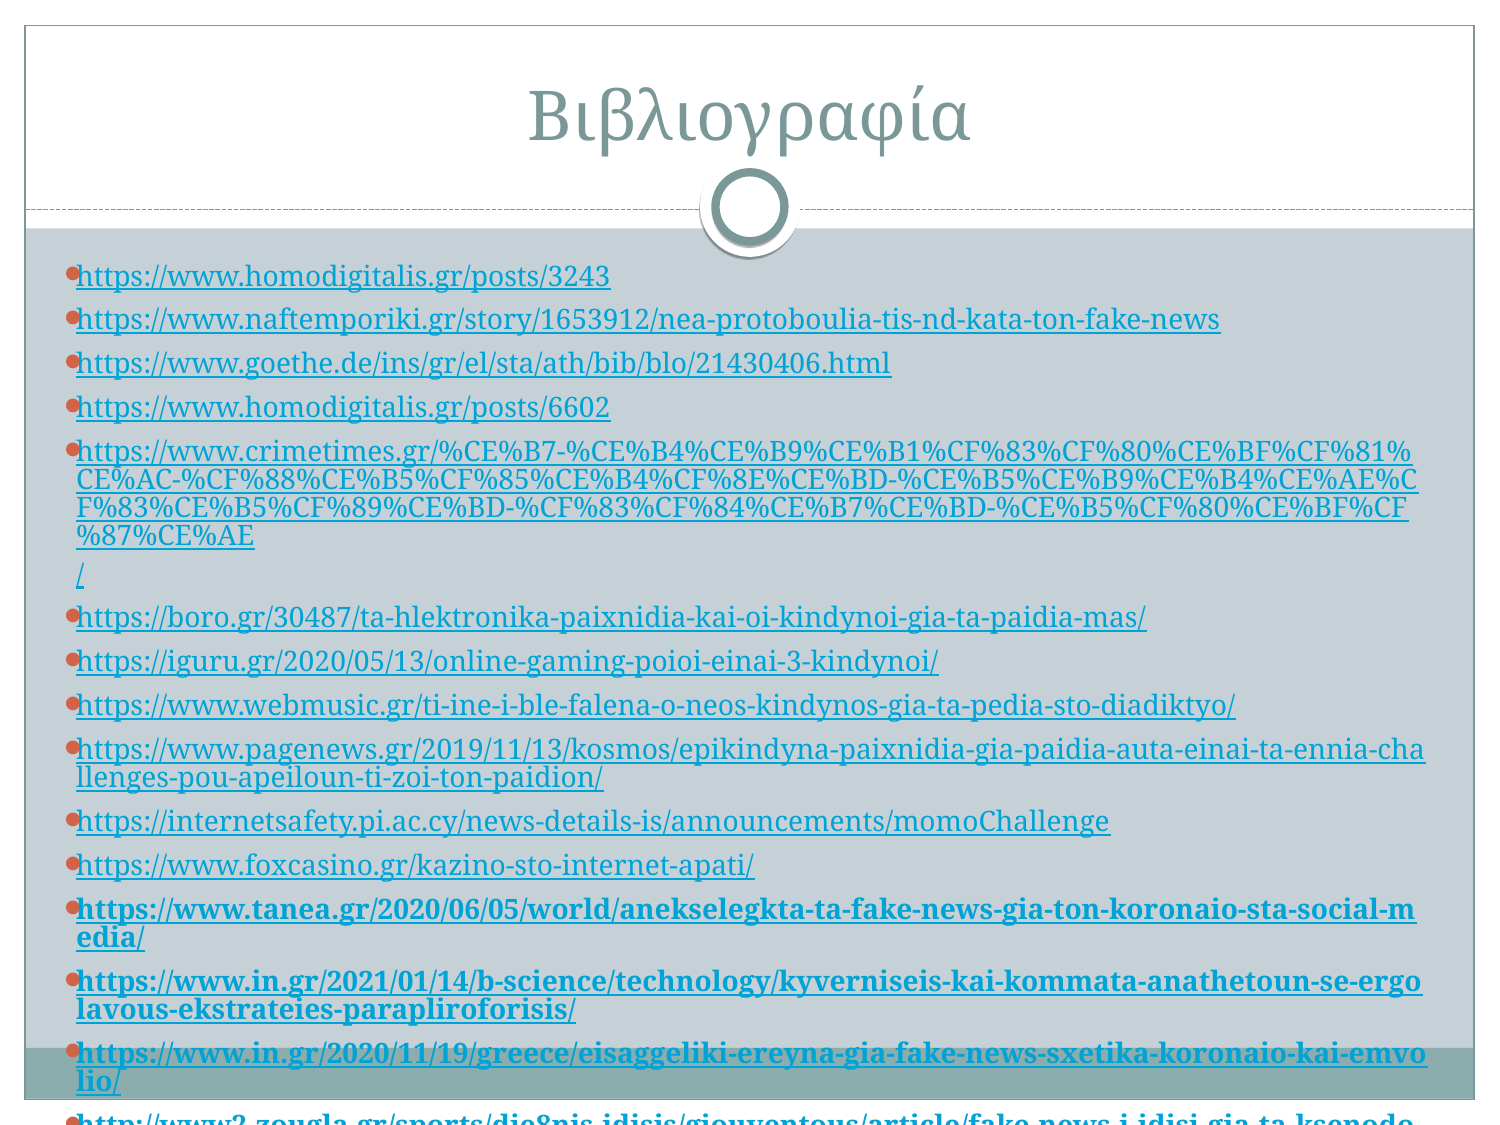

# Βιβλιογραφία
https://www.homodigitalis.gr/posts/3243
https://www.naftemporiki.gr/story/1653912/nea-protoboulia-tis-nd-kata-ton-fake-news
https://www.goethe.de/ins/gr/el/sta/ath/bib/blo/21430406.html
https://www.homodigitalis.gr/posts/6602
https://www.crimetimes.gr/%CE%B7-%CE%B4%CE%B9%CE%B1%CF%83%CF%80%CE%BF%CF%81%CE%AC-%CF%88%CE%B5%CF%85%CE%B4%CF%8E%CE%BD-%CE%B5%CE%B9%CE%B4%CE%AE%CF%83%CE%B5%CF%89%CE%BD-%CF%83%CF%84%CE%B7%CE%BD-%CE%B5%CF%80%CE%BF%CF%87%CE%AE/
https://boro.gr/30487/ta-hlektronika-paixnidia-kai-oi-kindynoi-gia-ta-paidia-mas/
https://iguru.gr/2020/05/13/online-gaming-poioi-einai-3-kindynoi/
https://www.webmusic.gr/ti-ine-i-ble-falena-o-neos-kindynos-gia-ta-pedia-sto-diadiktyo/
https://www.pagenews.gr/2019/11/13/kosmos/epikindyna-paixnidia-gia-paidia-auta-einai-ta-ennia-challenges-pou-apeiloun-ti-zoi-ton-paidion/
https://internetsafety.pi.ac.cy/news-details-is/announcements/momoChallenge
https://www.foxcasino.gr/kazino-sto-internet-apati/
https://www.tanea.gr/2020/06/05/world/anekselegkta-ta-fake-news-gia-ton-koronaio-sta-social-media/
https://www.in.gr/2021/01/14/b-science/technology/kyverniseis-kai-kommata-anathetoun-se-ergolavous-ekstrateies-parapliroforisis/
https://www.in.gr/2020/11/19/greece/eisaggeliki-ereyna-gia-fake-news-sxetika-koronaio-kai-emvolio/
http://www2.zougla.gr/sports/die8nis-idisis/giouventous/article/fake-news-i-idisi-gia-ta-ksenodoxia-tou-ronalnto
https://www.in.gr/2019/12/27/world/thyma-ton-fake-news-gkreta-tounmpergk-foto-pou-ti-deixnei-na-pyrovolei/